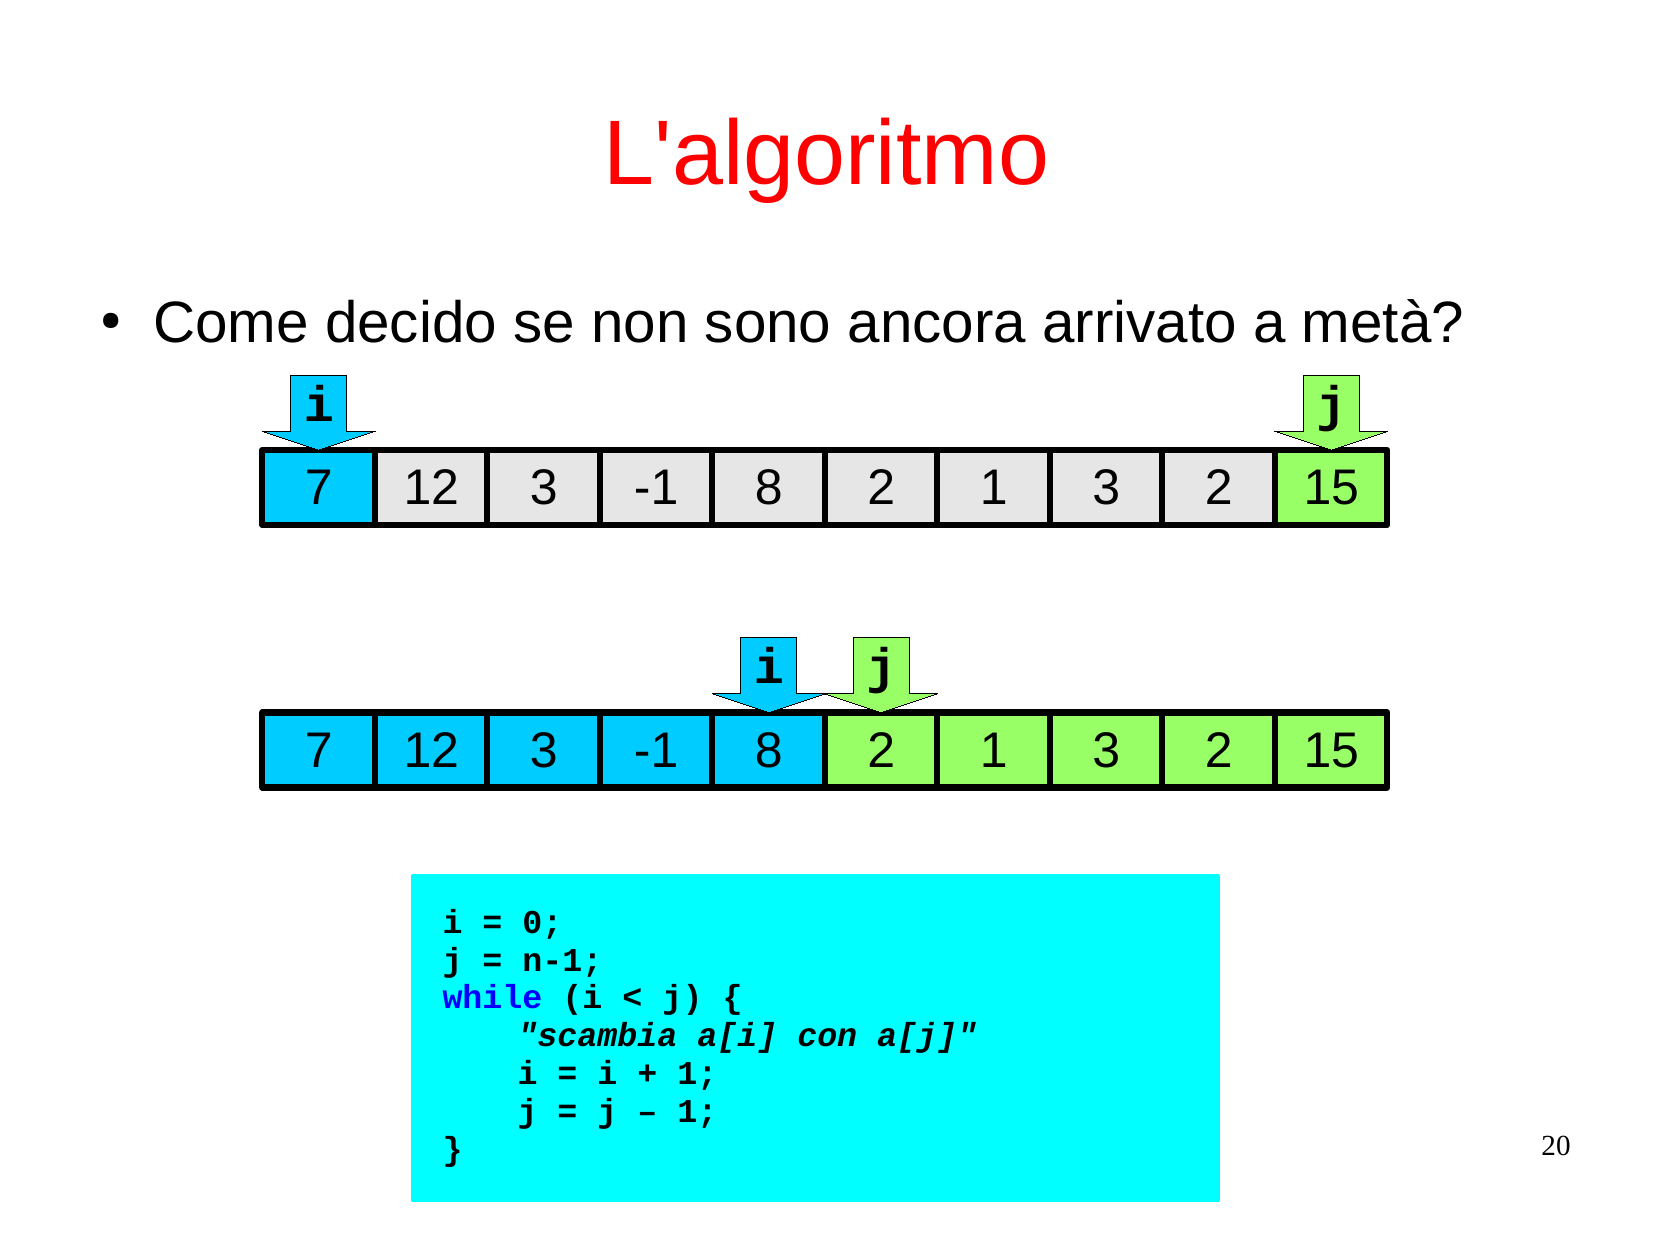

# L'algoritmo
Come decido se non sono ancora arrivato a metà?
i
j
7
12
3
-1
8
2
1
3
2
15
i
j
7
12
3
-1
8
2
1
3
2
15
i = 0;
j = n-1;
while (i < j) {
	"scambia a[i] con a[j]"
	i = i + 1;
	j = j – 1;
}
Algoritmi su Array
20